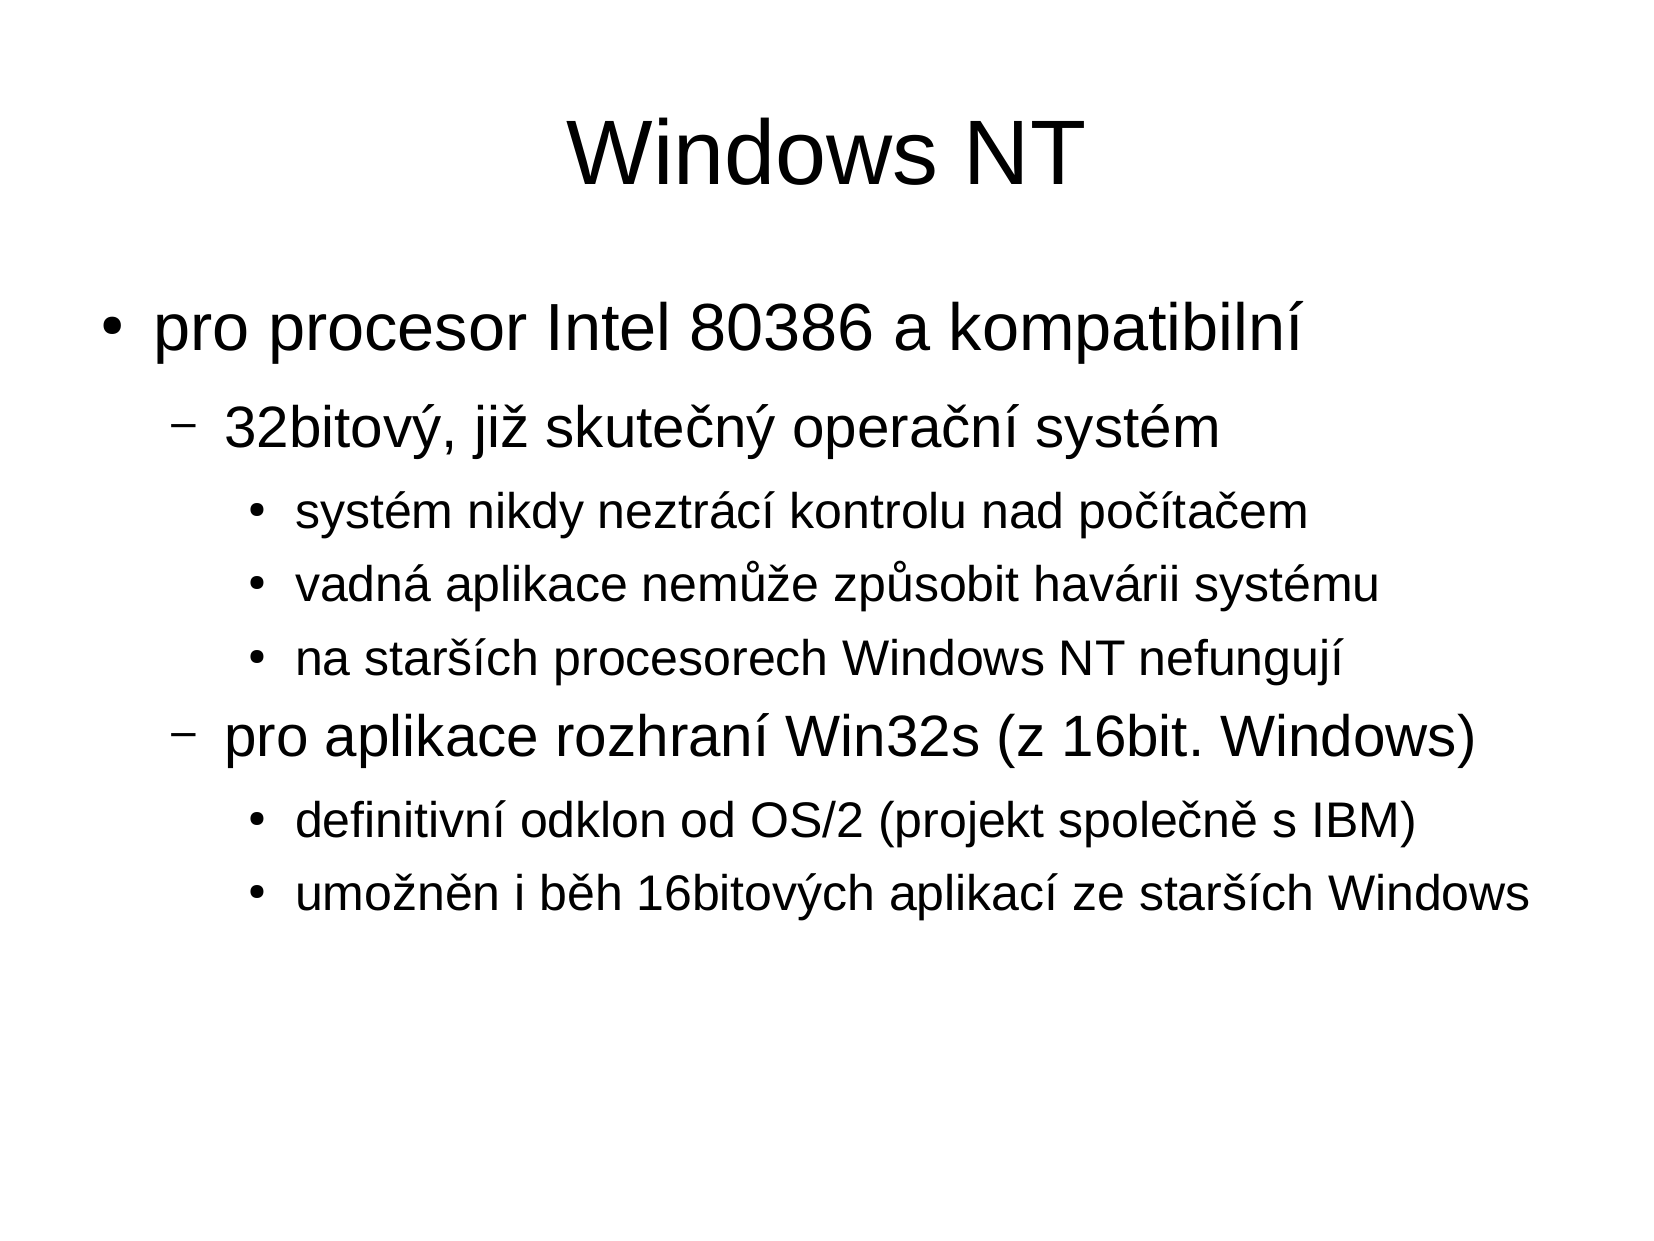

# Windows NT
pro procesor Intel 80386 a kompatibilní
32bitový, již skutečný operační systém
systém nikdy neztrácí kontrolu nad počítačem
vadná aplikace nemůže způsobit havárii systému
na starších procesorech Windows NT nefungují
pro aplikace rozhraní Win32s (z 16bit. Windows)
definitivní odklon od OS/2 (projekt společně s IBM)
umožněn i běh 16bitových aplikací ze starších Windows